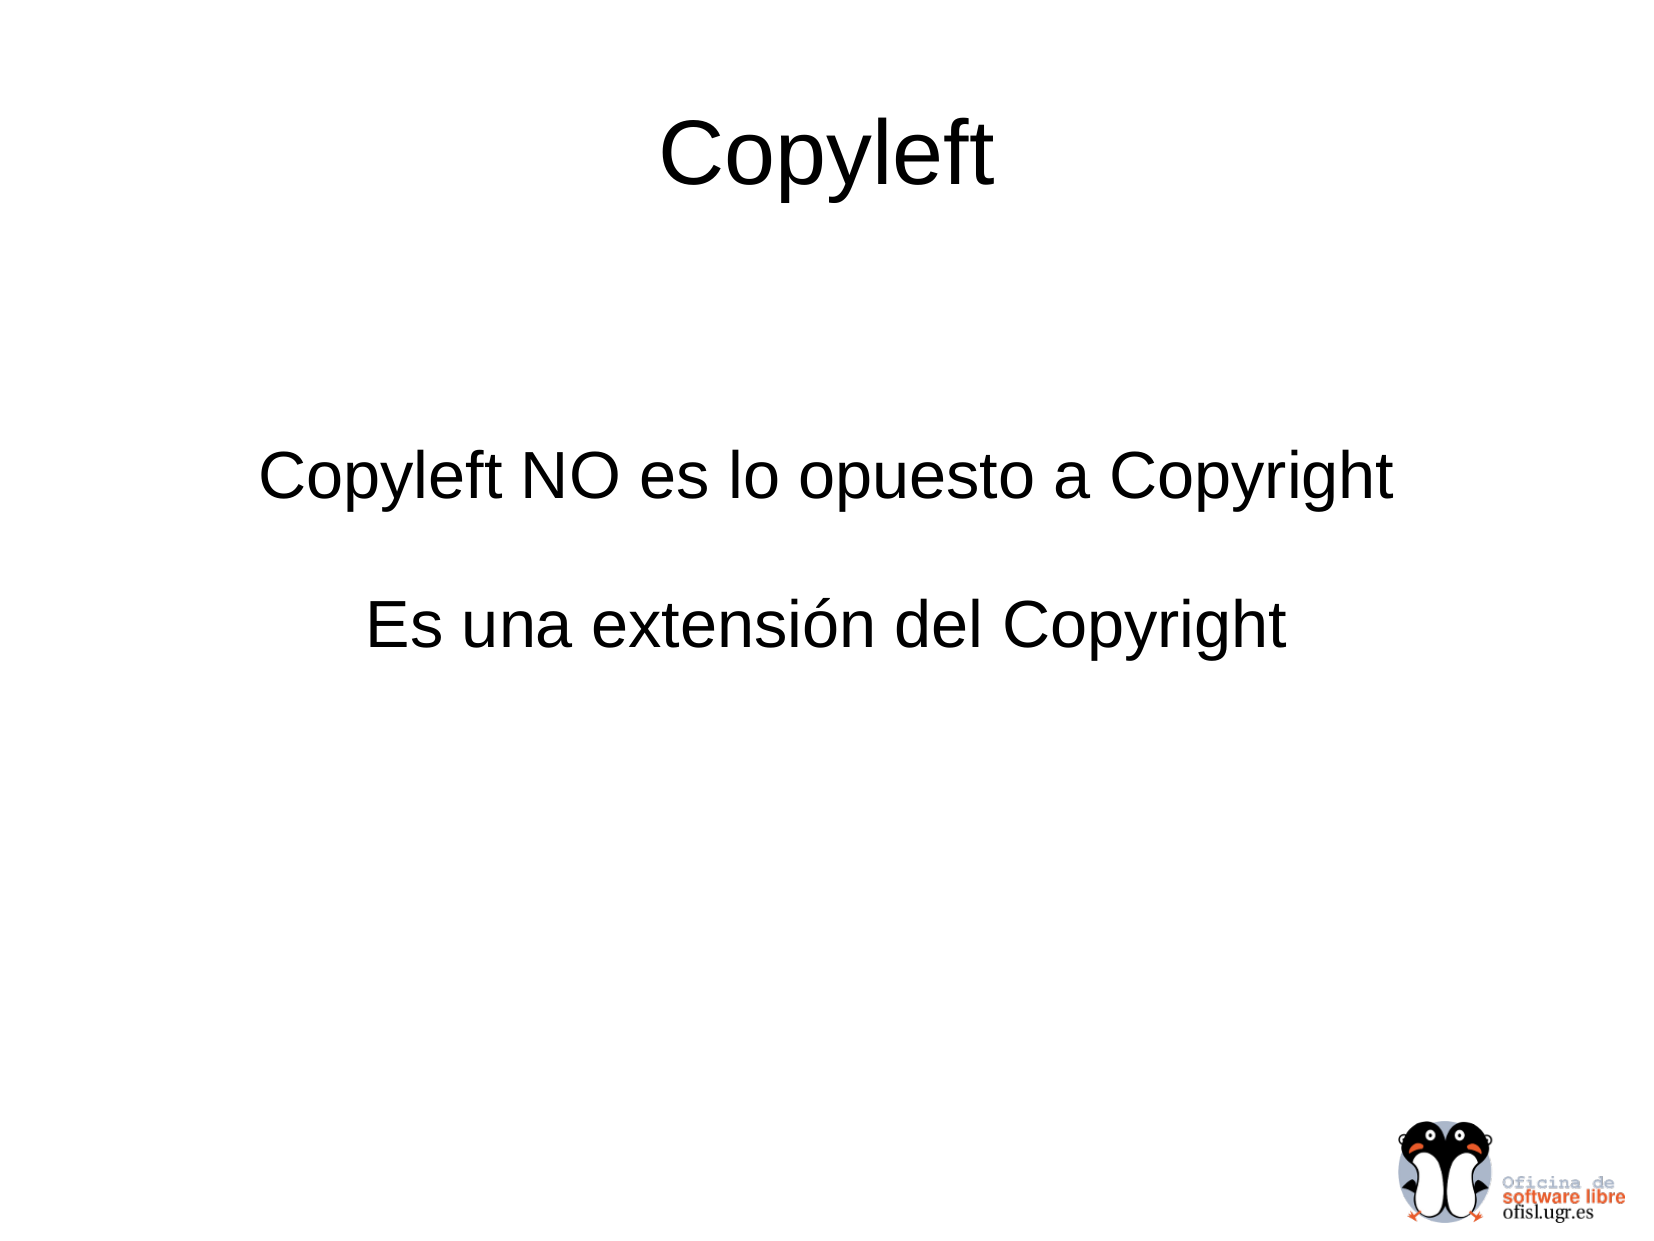

# Copyleft
Copyleft NO es lo opuesto a Copyright
Es una extensión del Copyright